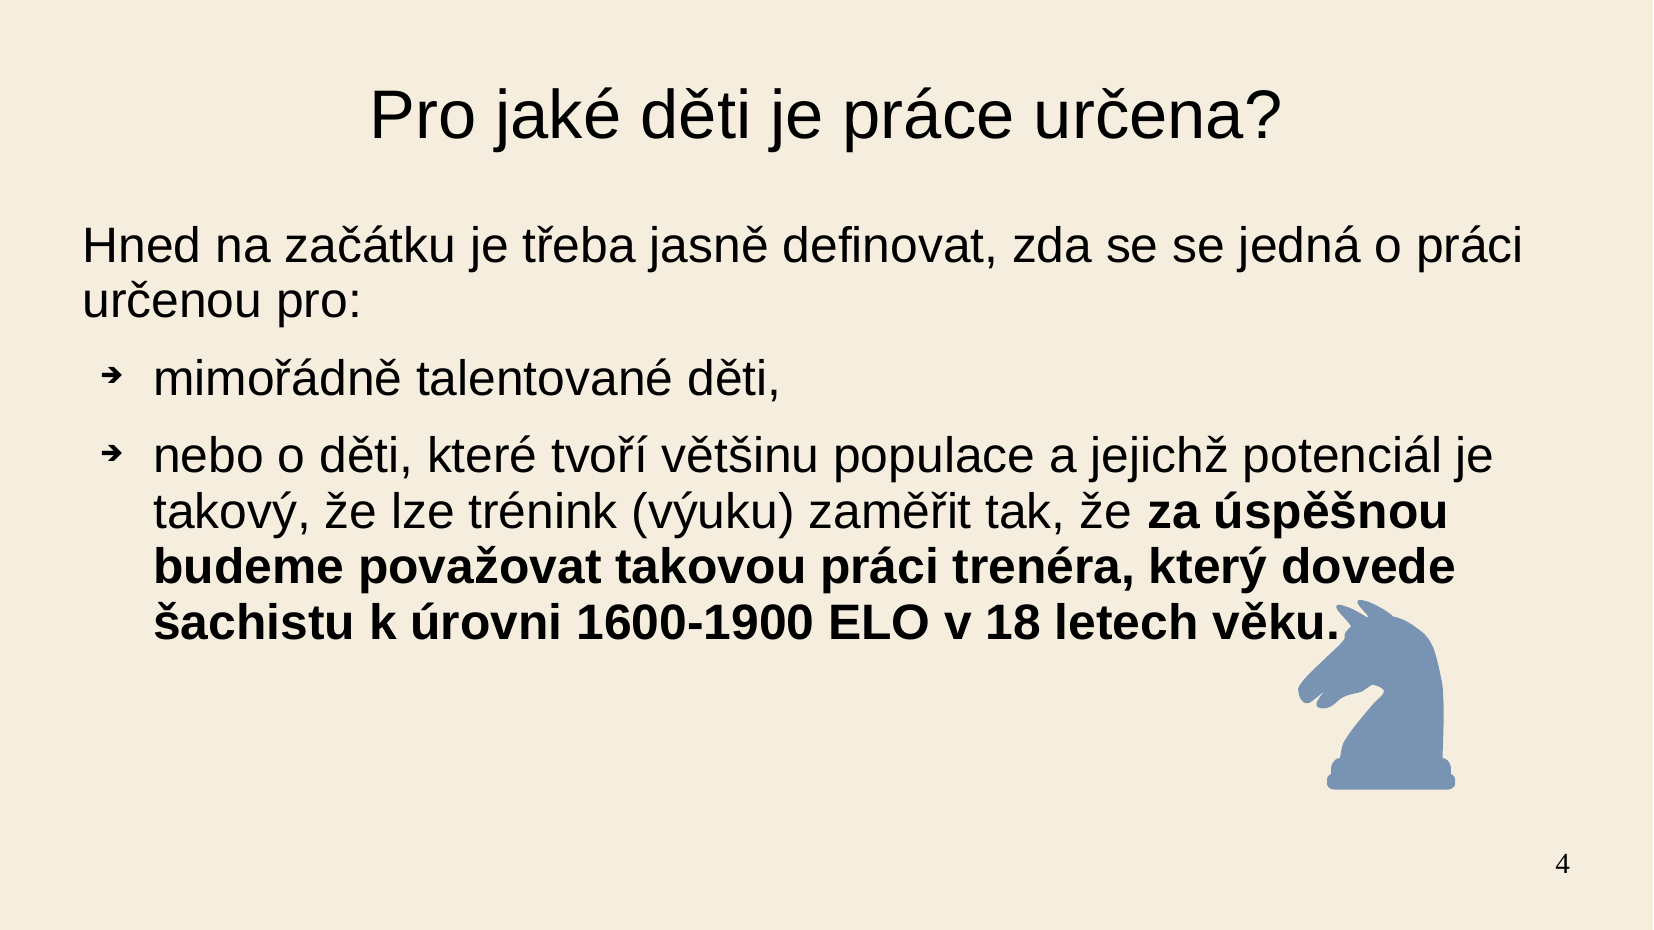

# Pro jaké děti je práce určena?
Hned na začátku je třeba jasně definovat, zda se se jedná o práci určenou pro:
mimořádně talentované děti,
nebo o děti, které tvoří většinu populace a jejichž potenciál je takový, že lze trénink (výuku) zaměřit tak, že za úspěšnou budeme považovat takovou práci trenéra, který dovede šachistu k úrovni 1600-1900 ELO v 18 letech věku.
4